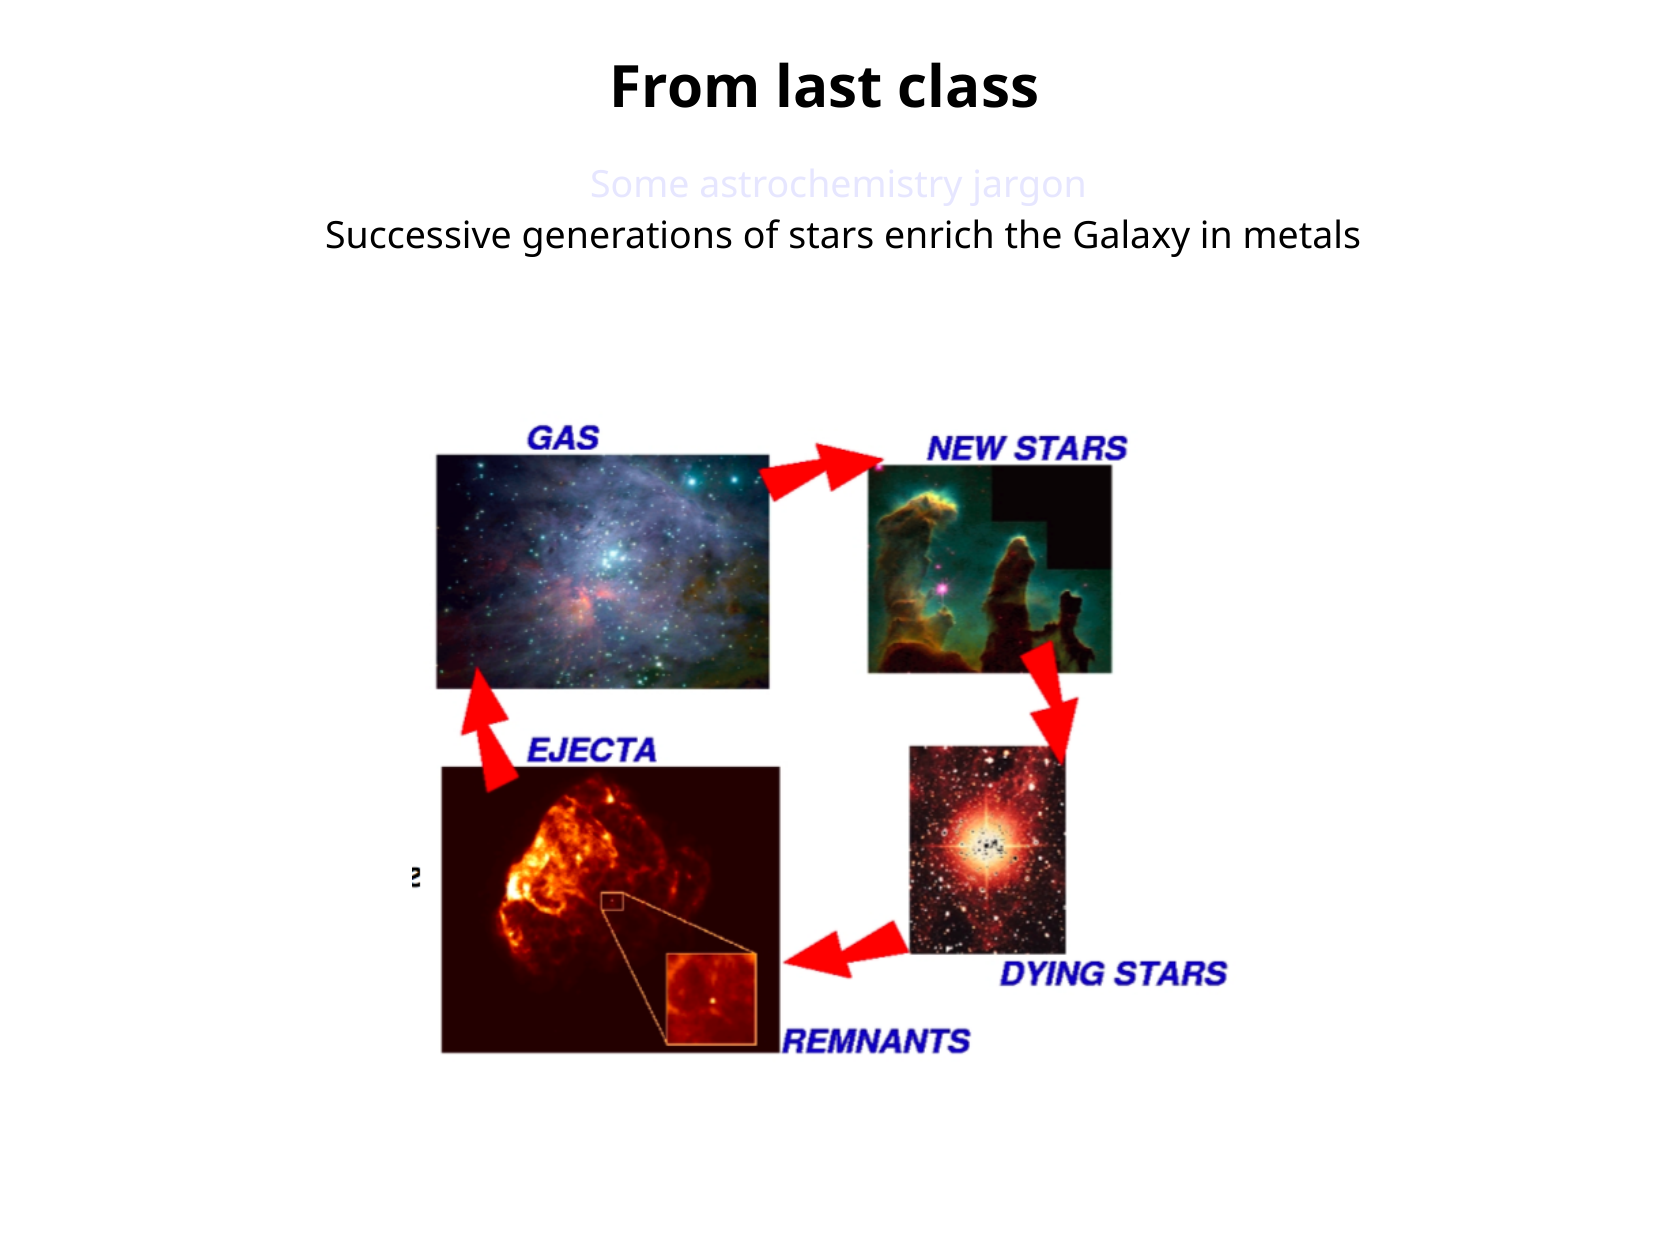

From last class
Some astrochemistry jargon
Successive generations of stars enrich the Galaxy in metals